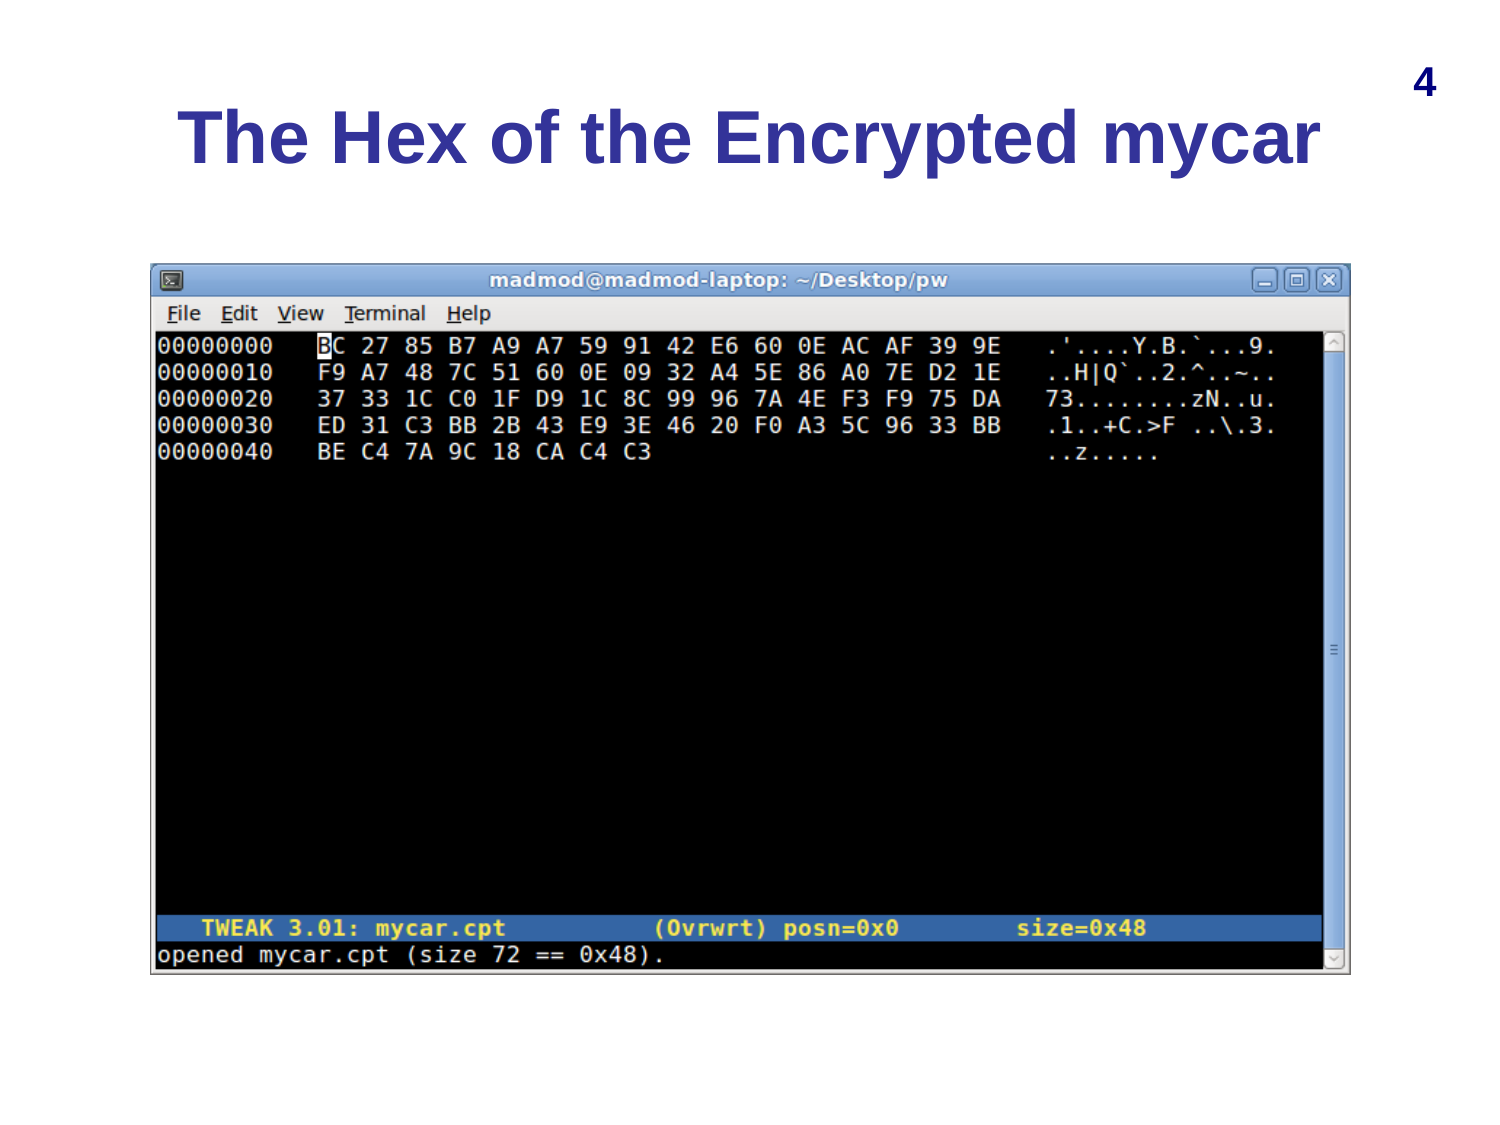

4
# The Hex of the Encrypted mycar